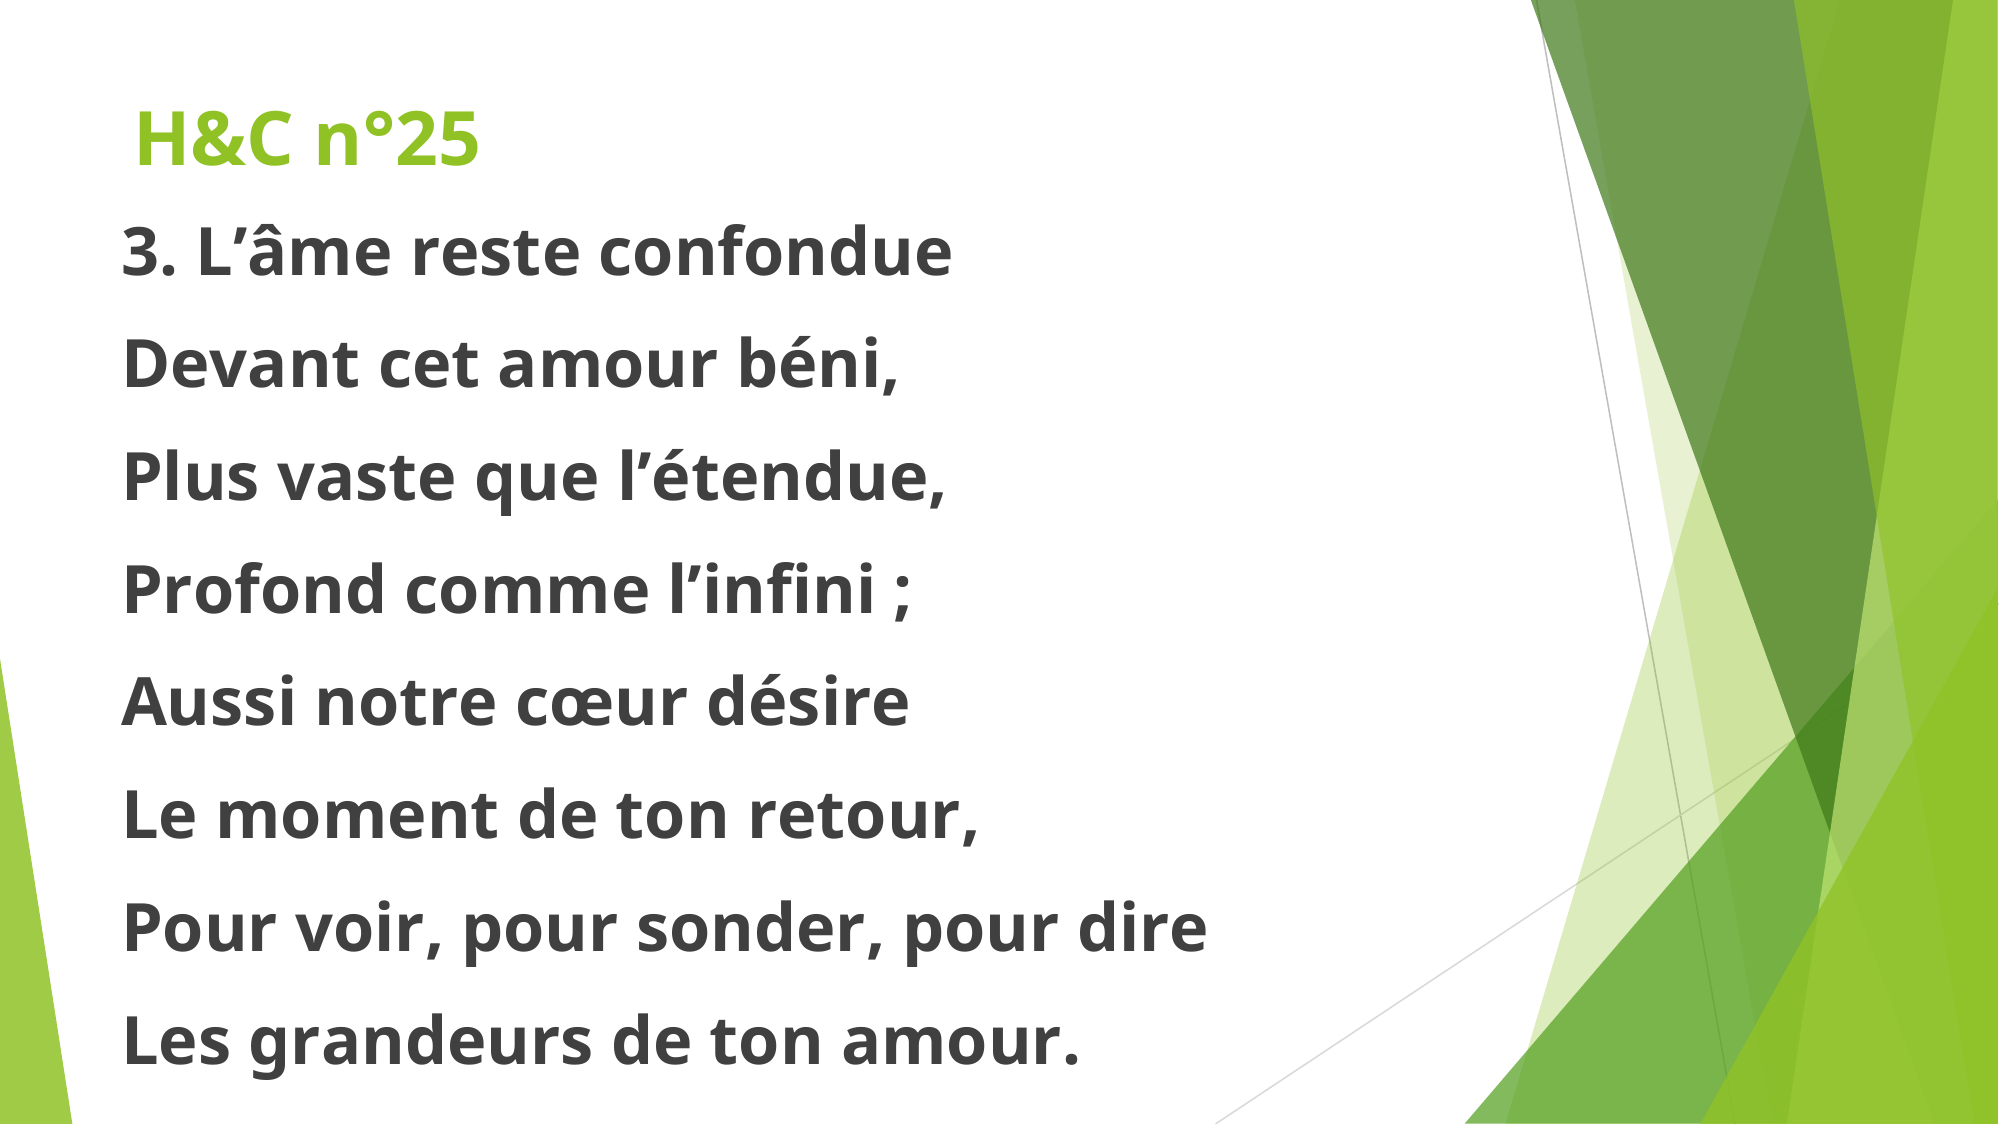

H&C n°25
3. L’âme reste confondue
Devant cet amour béni,
Plus vaste que l’étendue,
Profond comme l’infini ;
Aussi notre cœur désire
Le moment de ton retour,
Pour voir, pour sonder, pour dire
Les grandeurs de ton amour.